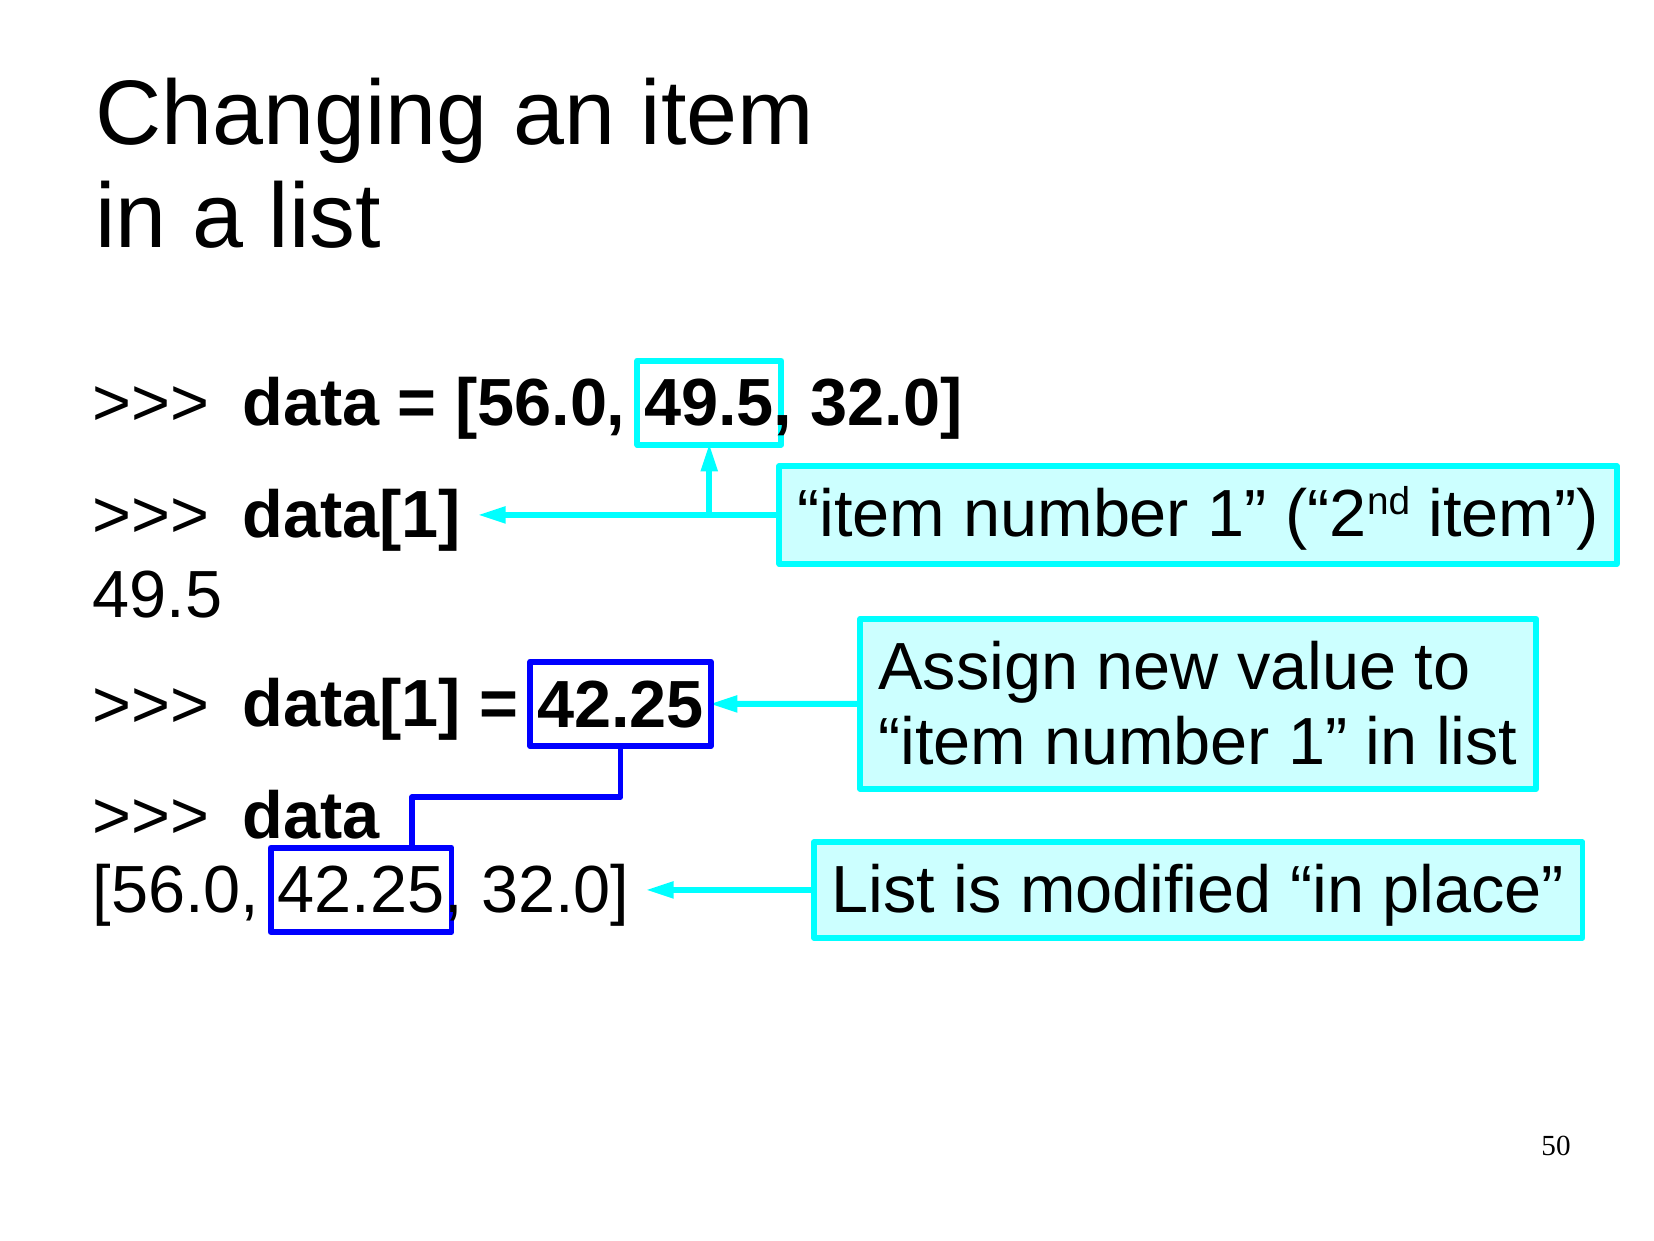

Changing an item
in a list
>>>
data = [56.0,
, 32.0]
49.5
“item number 1” (“2nd item”)
>>>
data[1]
49.5
Assign new value to
“item number 1” in list
data[1] =
>>>
42.25
>>>
data
[56.0,
, 32.0]
List is modified “in place”
42.25
50